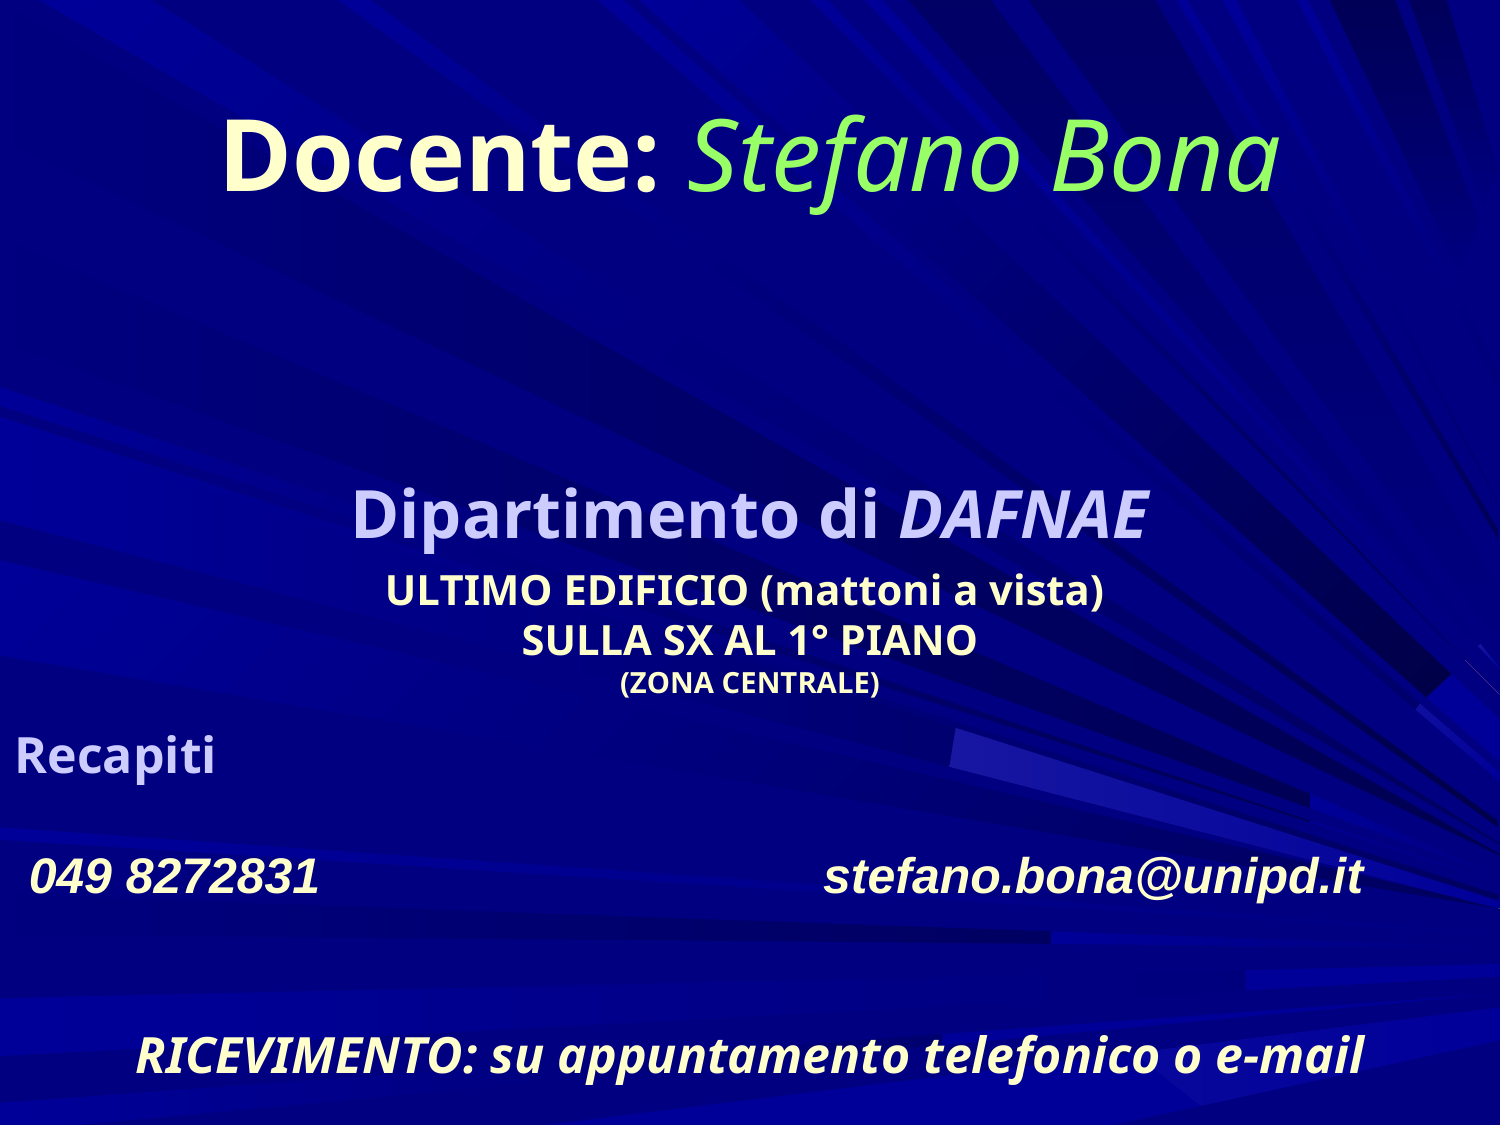

Docente: Stefano Bona
Dipartimento di DAFNAE
ULTIMO EDIFICIO (mattoni a vista)
SULLA SX AL 1° PIANO
(ZONA CENTRALE)
Recapiti
 049 8272831 	 stefano.bona@unipd.it
RICEVIMENTO: su appuntamento telefonico o e-mail